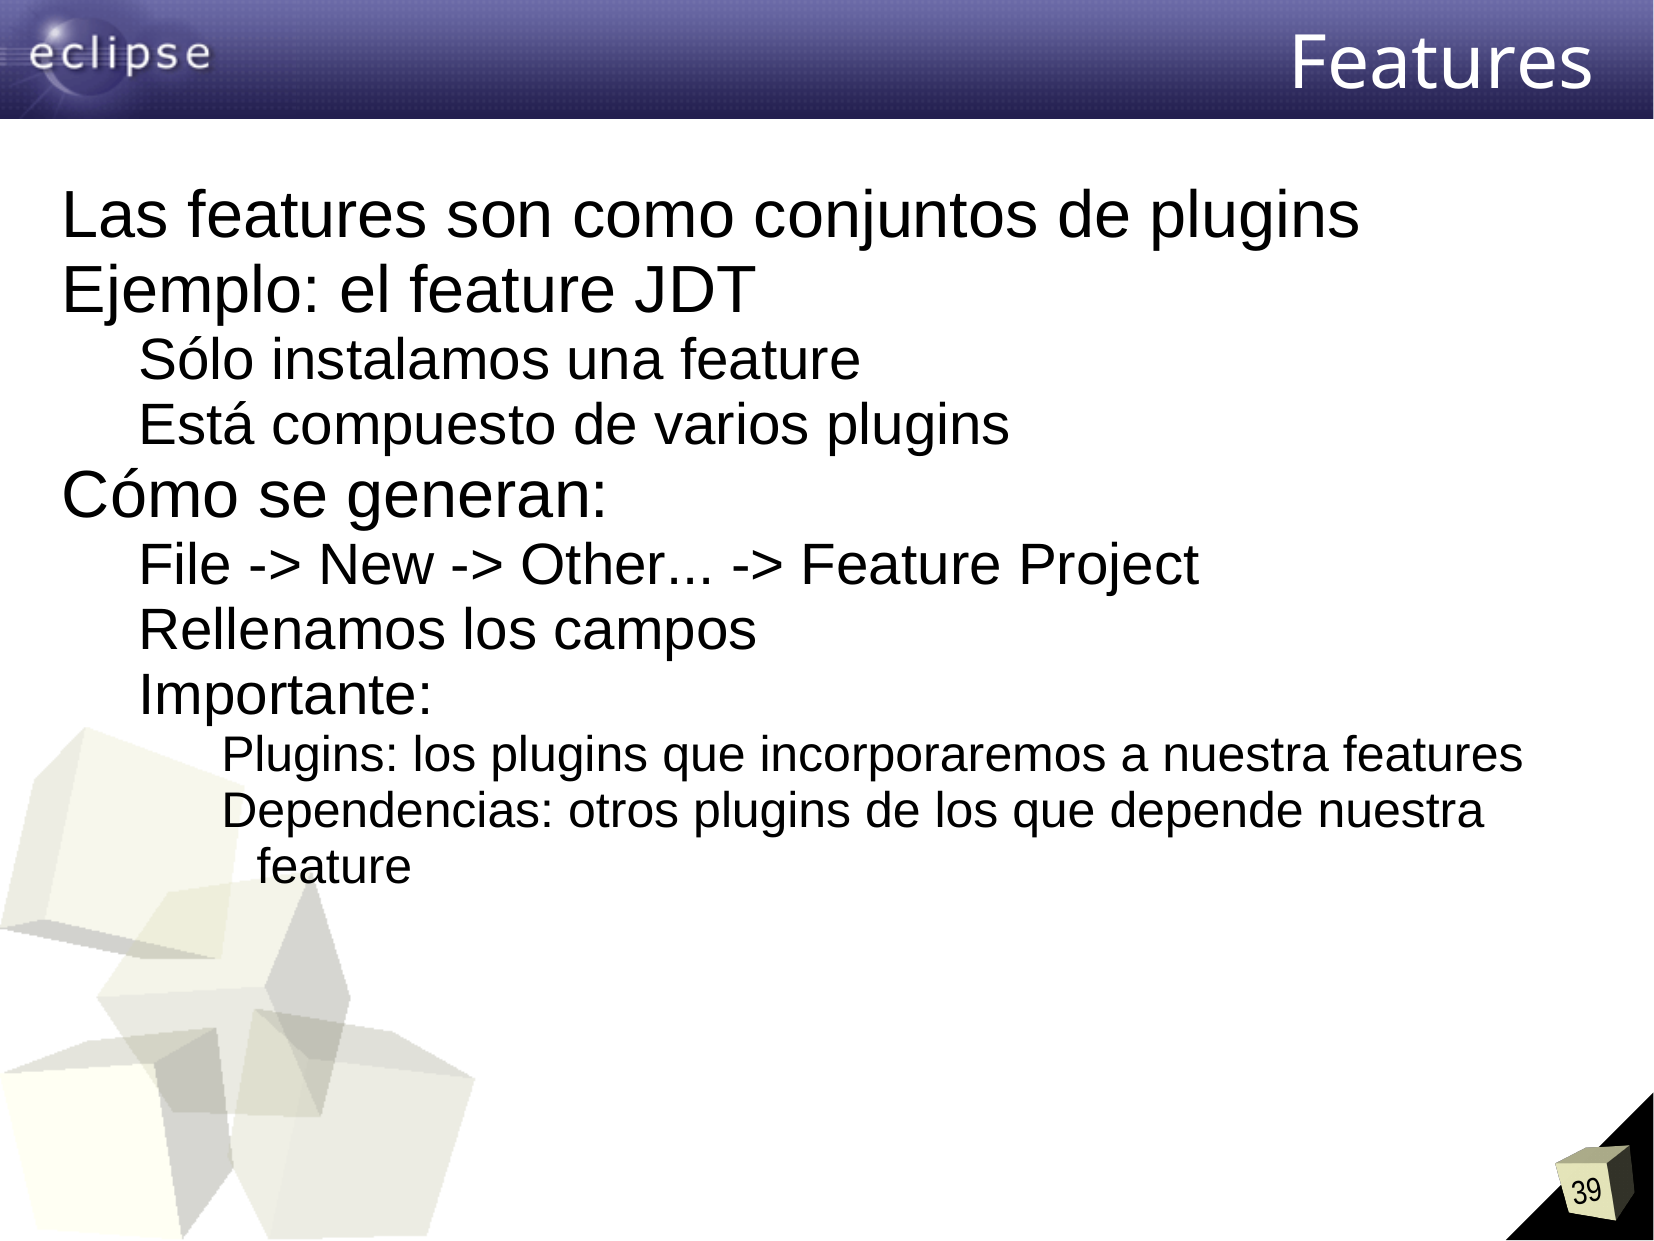

# Features
Las features son como conjuntos de plugins
Ejemplo: el feature JDT
Sólo instalamos una feature
Está compuesto de varios plugins
Cómo se generan:
File -> New -> Other... -> Feature Project
Rellenamos los campos
Importante:
Plugins: los plugins que incorporaremos a nuestra features
Dependencias: otros plugins de los que depende nuestra feature